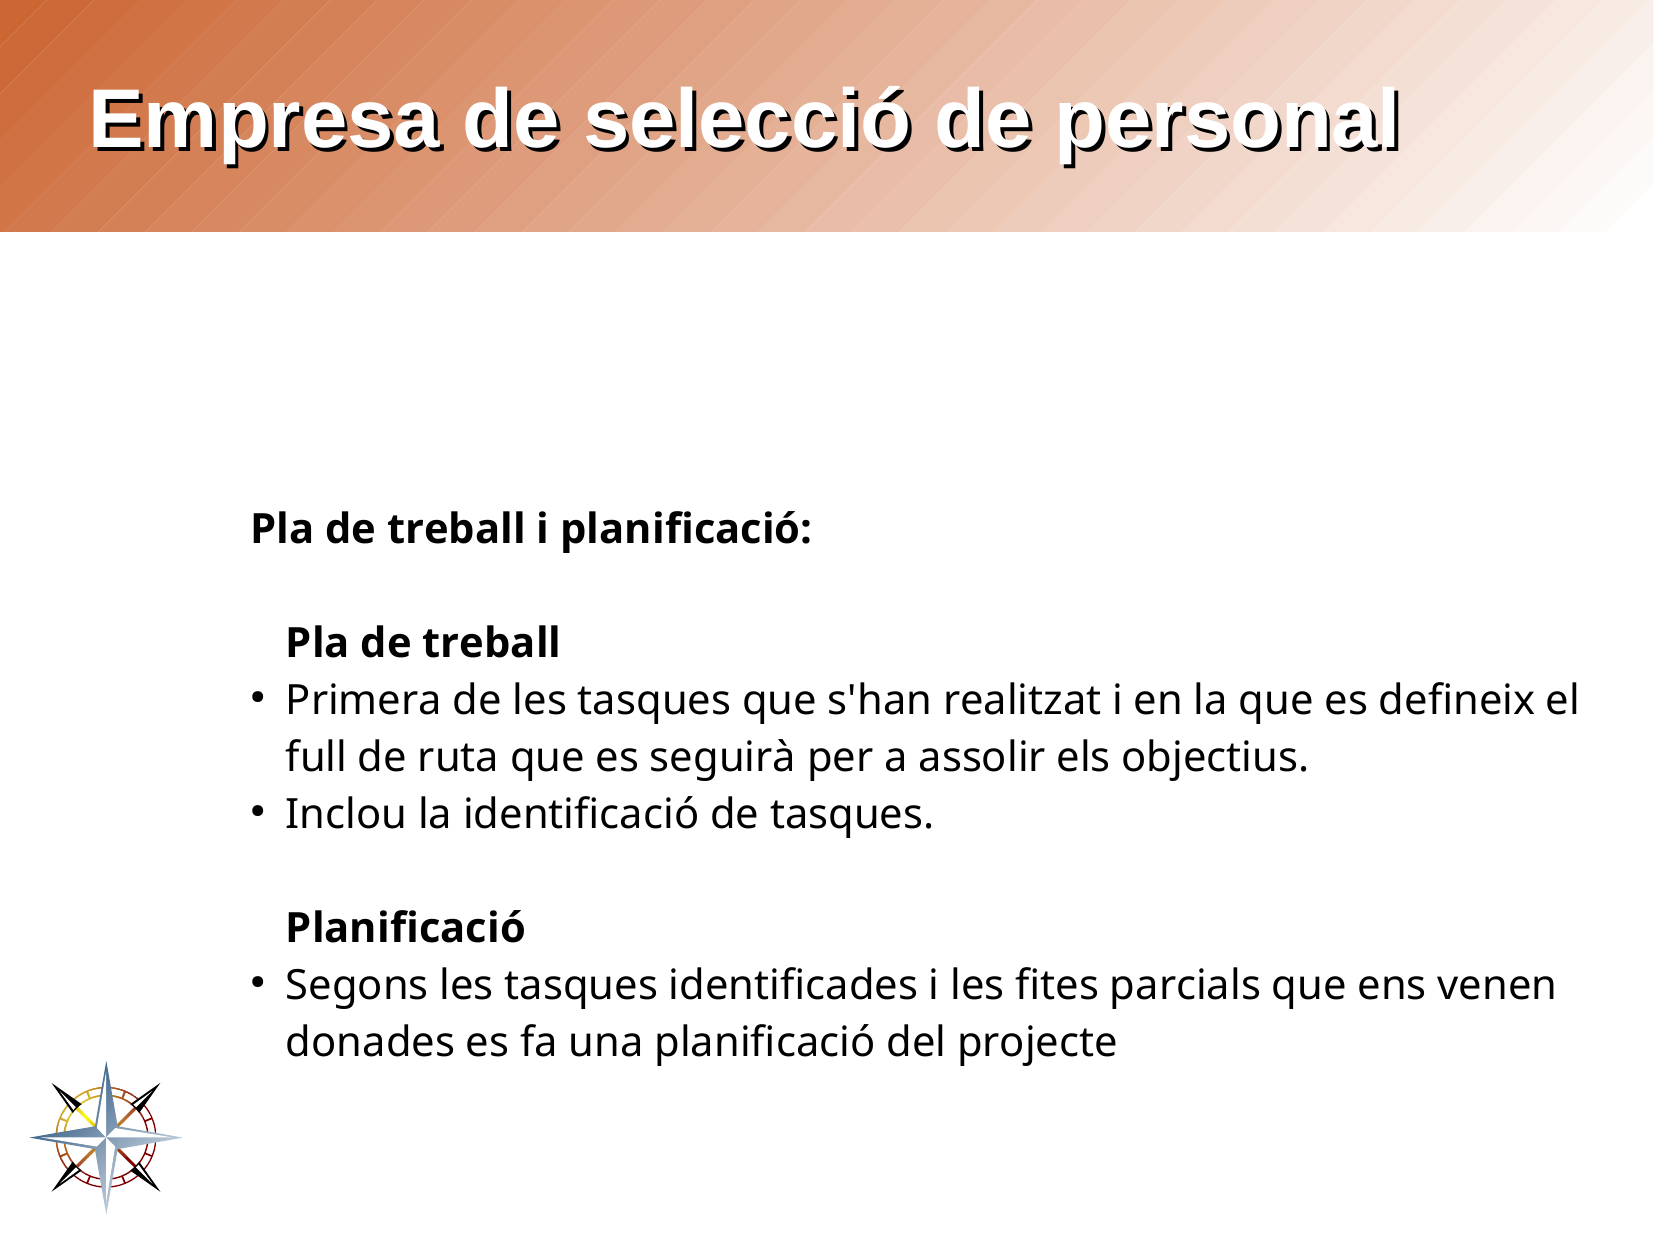

# Empresa de selecció de personal
Pla de treball i planificació:
Pla de treball
Primera de les tasques que s'han realitzat i en la que es defineix el full de ruta que es seguirà per a assolir els objectius.
Inclou la identificació de tasques.
Planificació
Segons les tasques identificades i les fites parcials que ens venen donades es fa una planificació del projecte